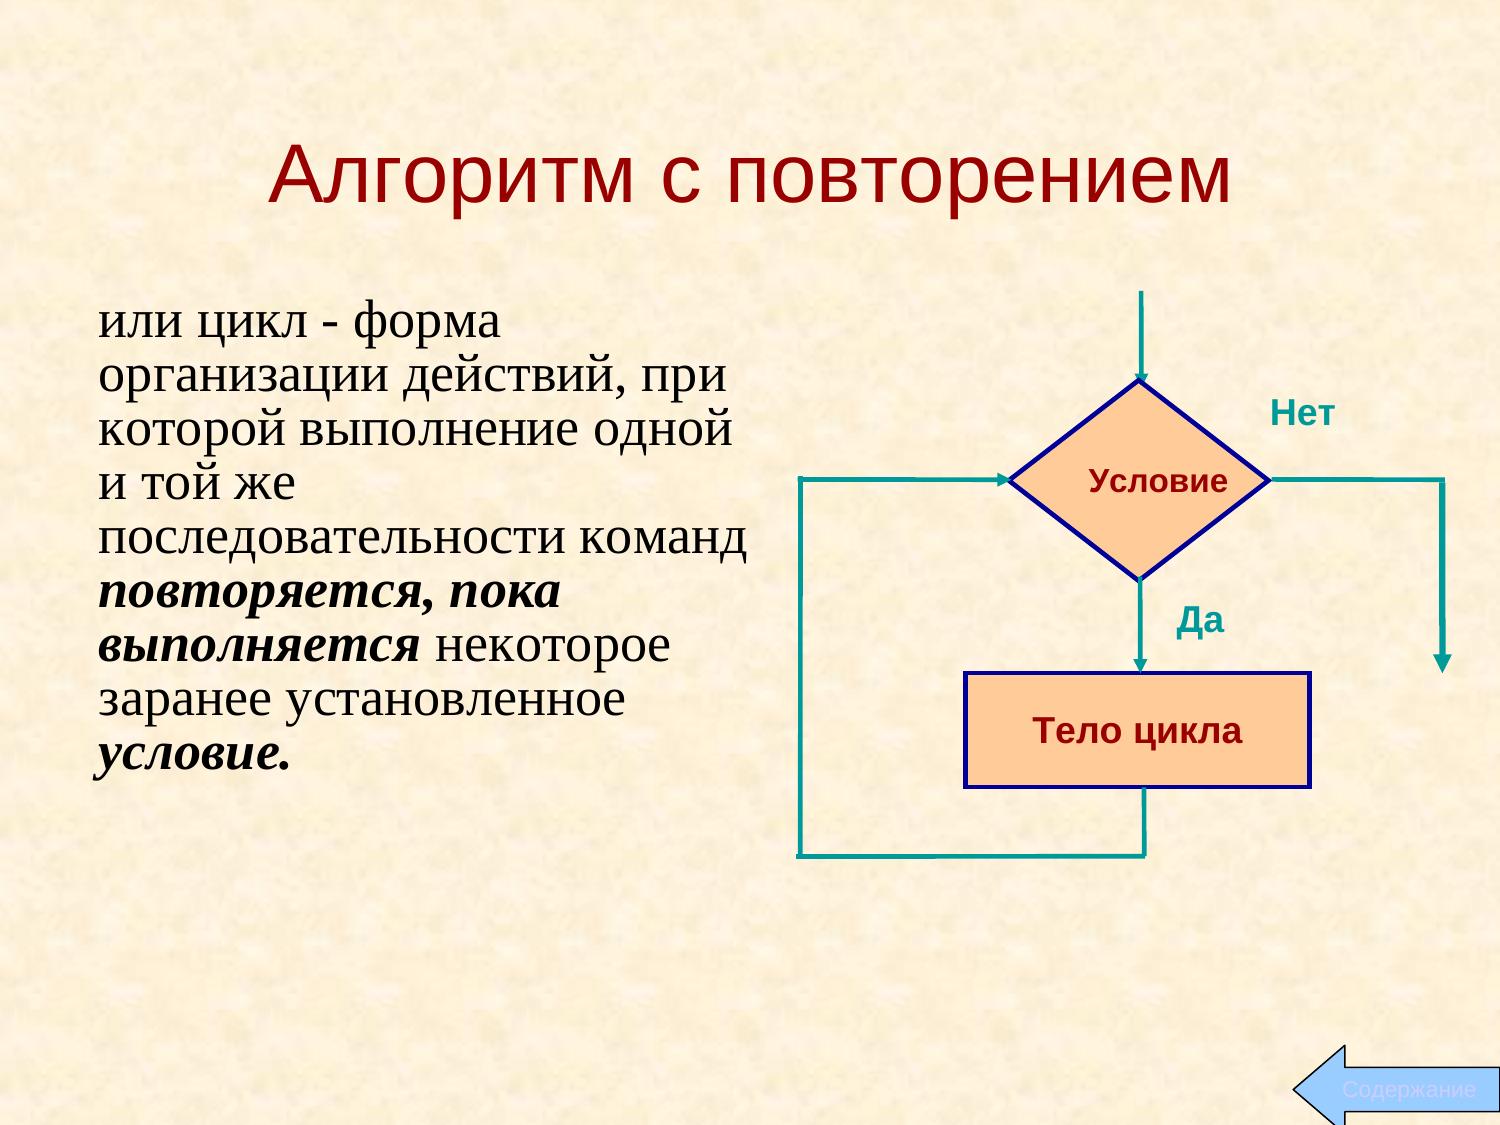

Алгоритм с повторением
или цикл - форма организации действий, при которой выполнение одной и той же последовательности команд повторяется, пока выполняется некоторое заранее установленное условие.
Условие
Нет
Да
Тело цикла
Содержание